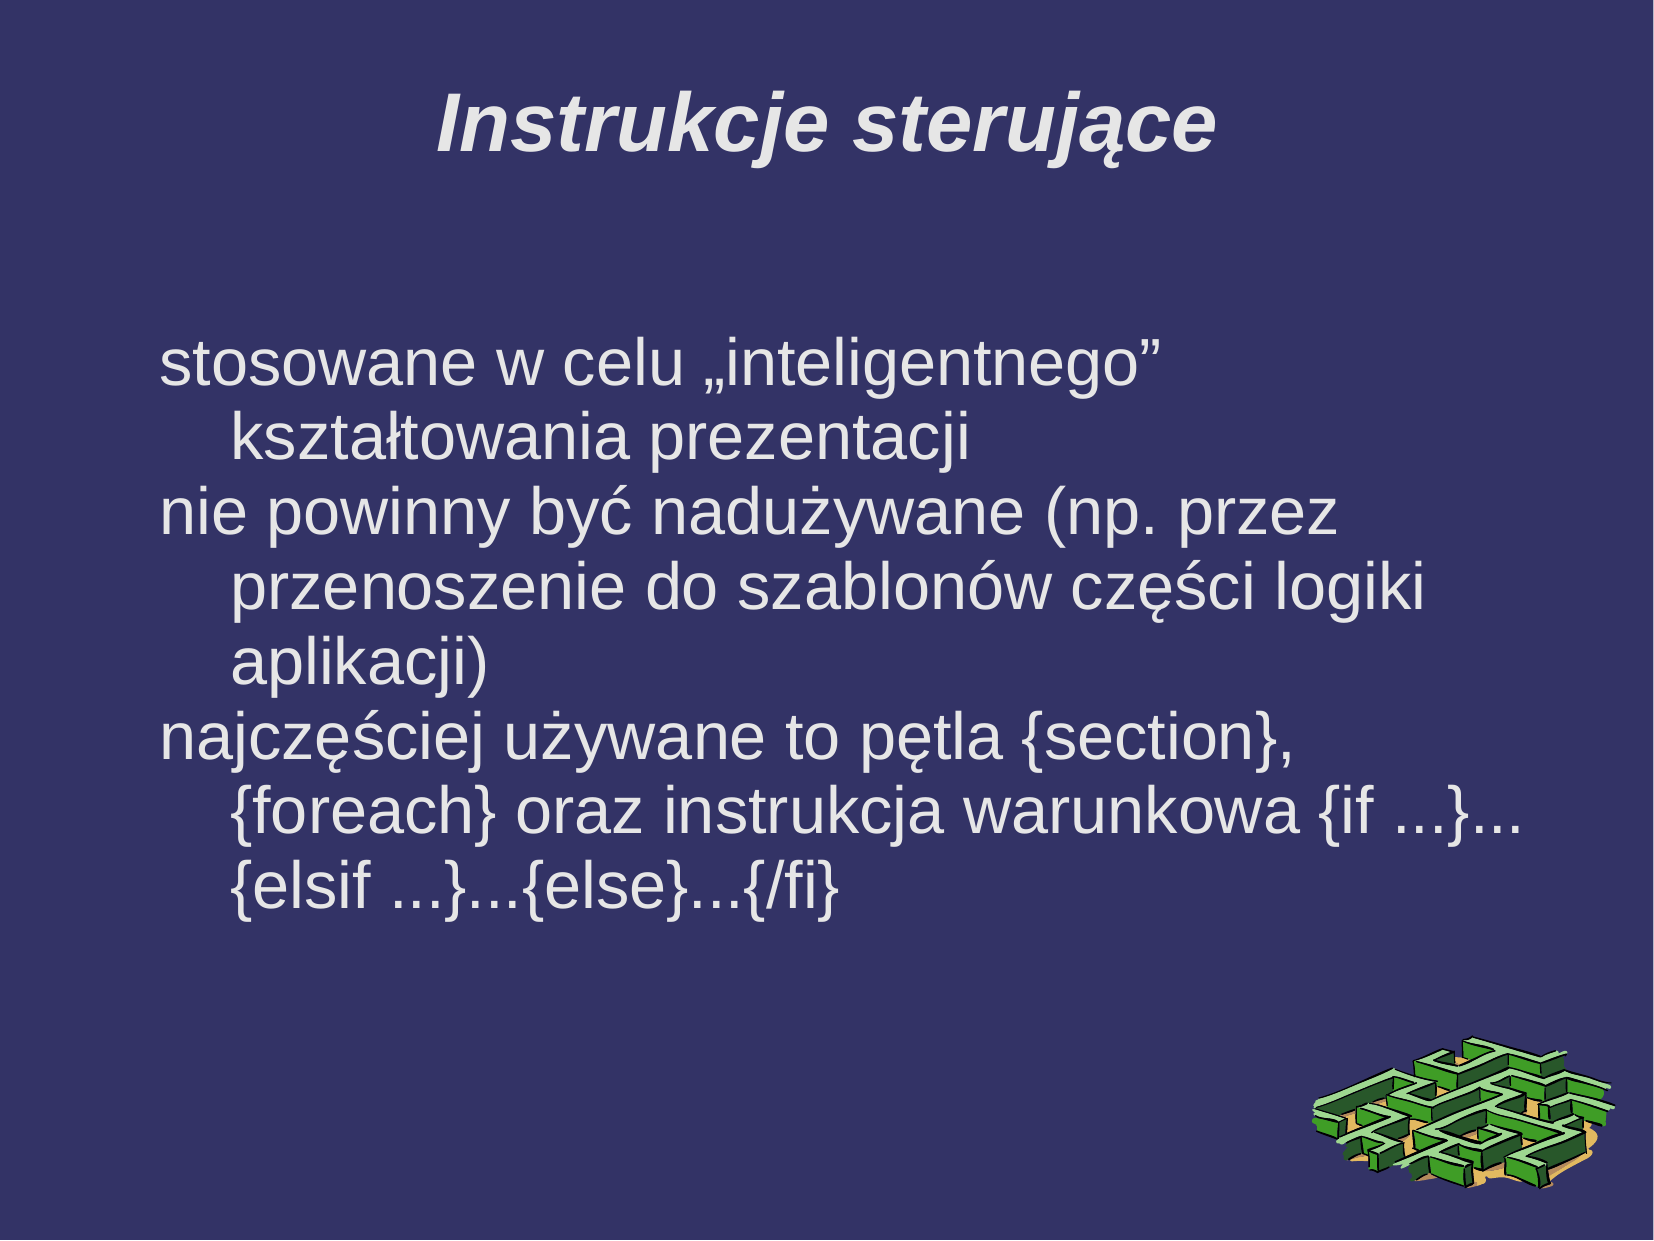

# Instrukcje sterujące
stosowane w celu „inteligentnego” kształtowania prezentacji
nie powinny być nadużywane (np. przez przenoszenie do szablonów części logiki aplikacji)
najczęściej używane to pętla {section}, {foreach} oraz instrukcja warunkowa {if ...}...{elsif ...}...{else}...{/fi}